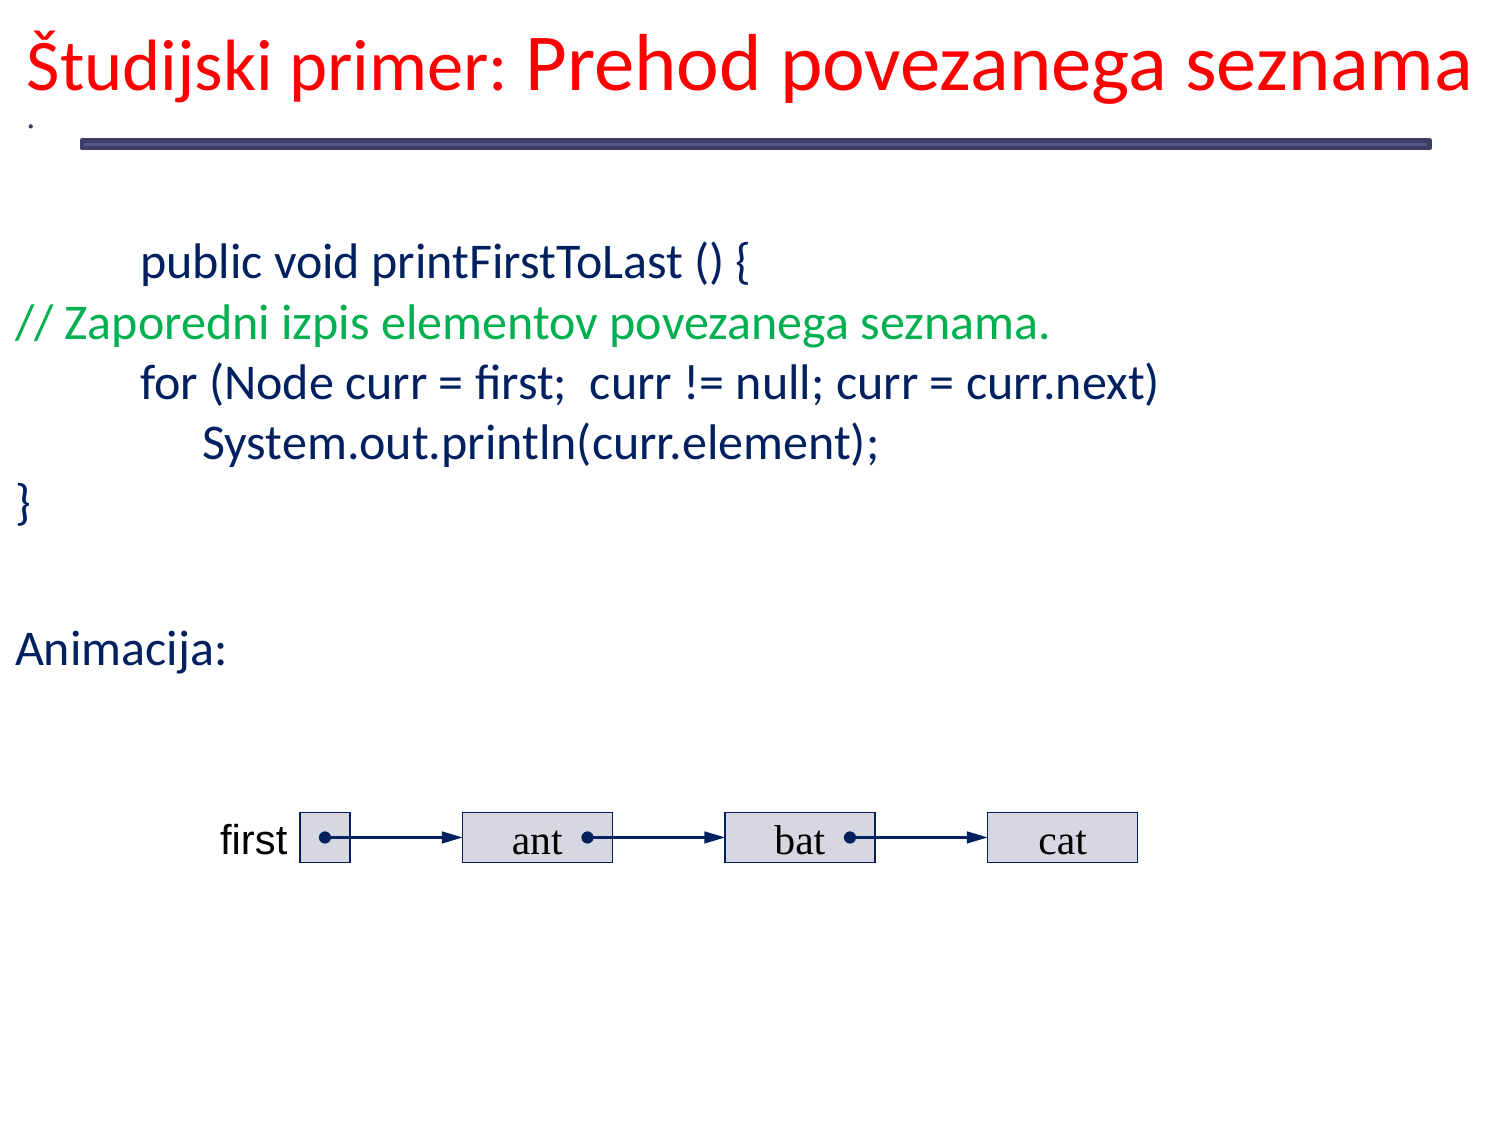

# Študijski primer: Prehod povezanega seznama
	public void printFirstToLast () {
// Zaporedni izpis elementov povezanega seznama.
	for (Node curr = first; curr != null; curr = curr.next)
		System.out.println(curr.element);
}
Animacija:
first
ant
bat
cat
curr
first
ant
bat
cat
curr
first
ant
bat
cat
curr
first
ant
bat
cat
curr
first
ant
bat
cat